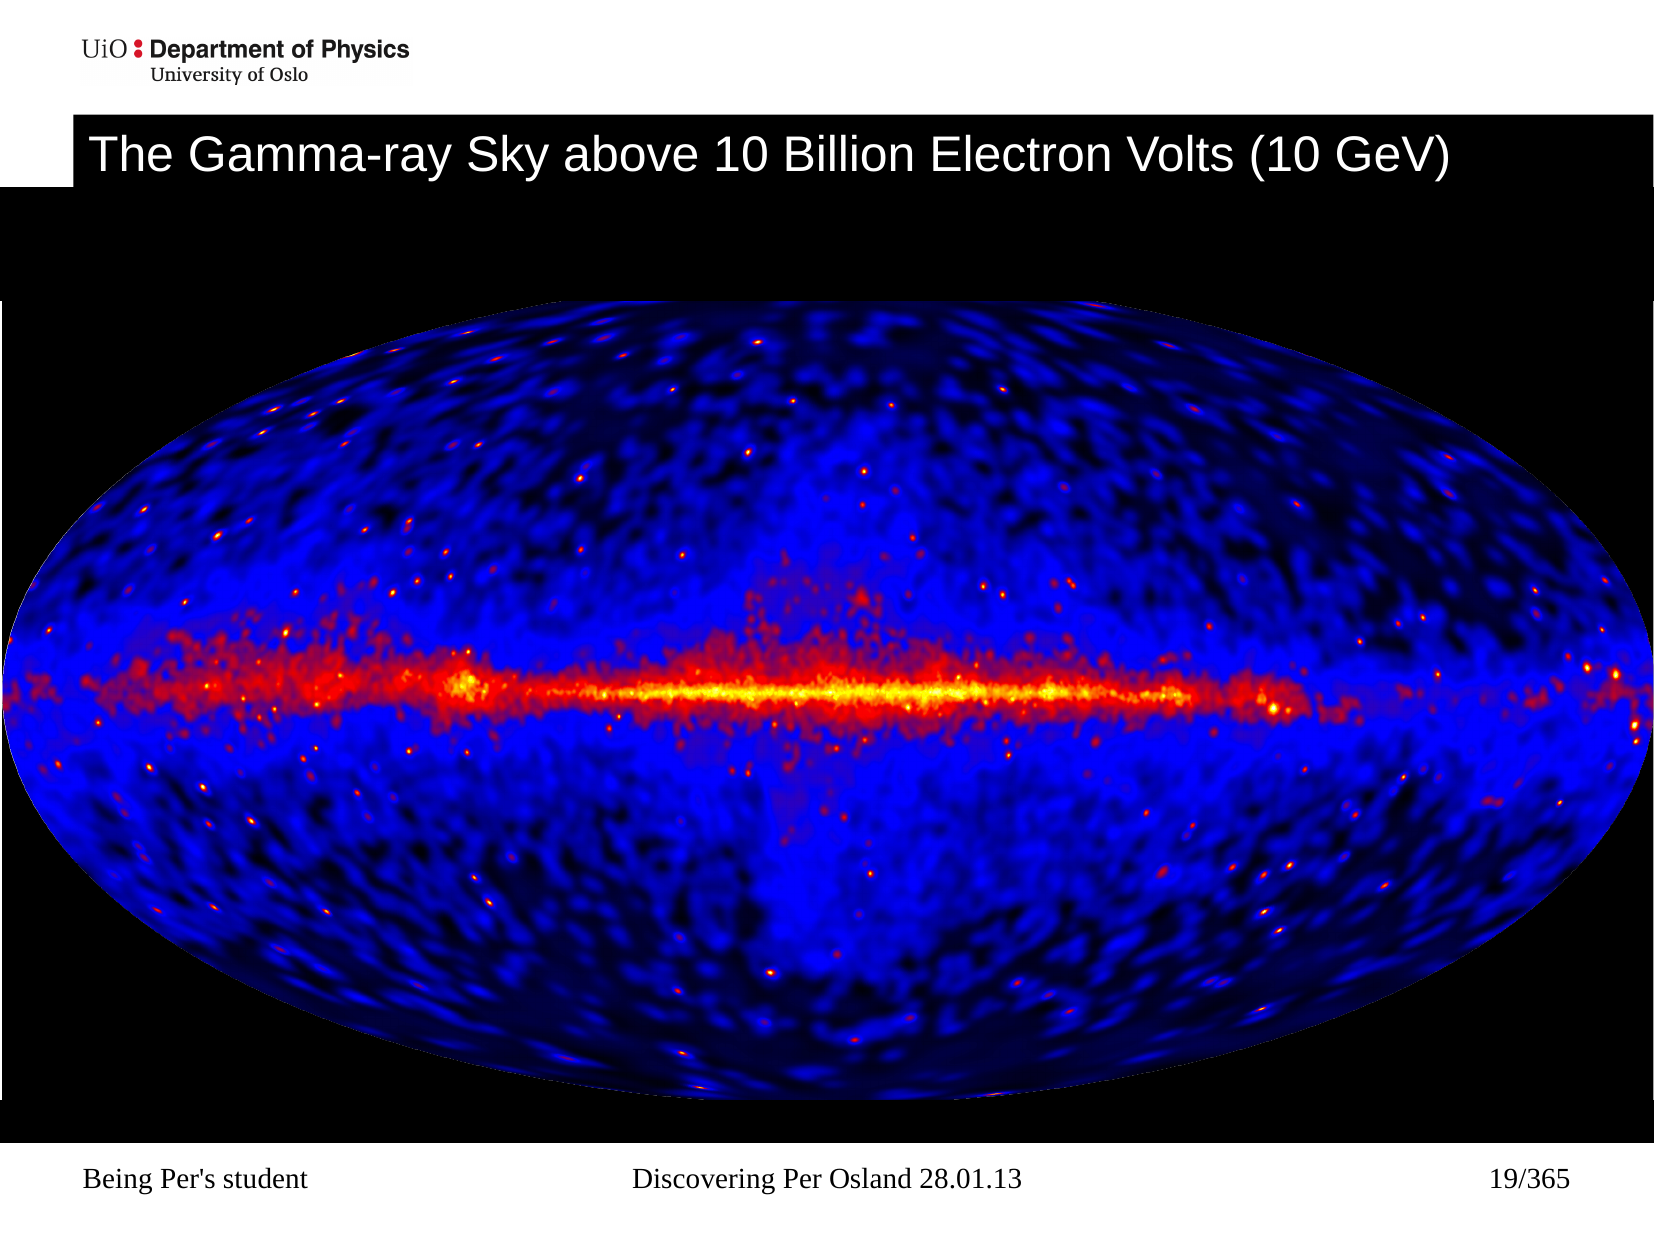

# Fermi 130 GeV
The Gamma-ray Sky above 10 Billion Electron Volts (10 GeV)
[Bringman et al., arXiv:1203.1312]
Being Per's student
Discovering Per Osland 28.01.13
19